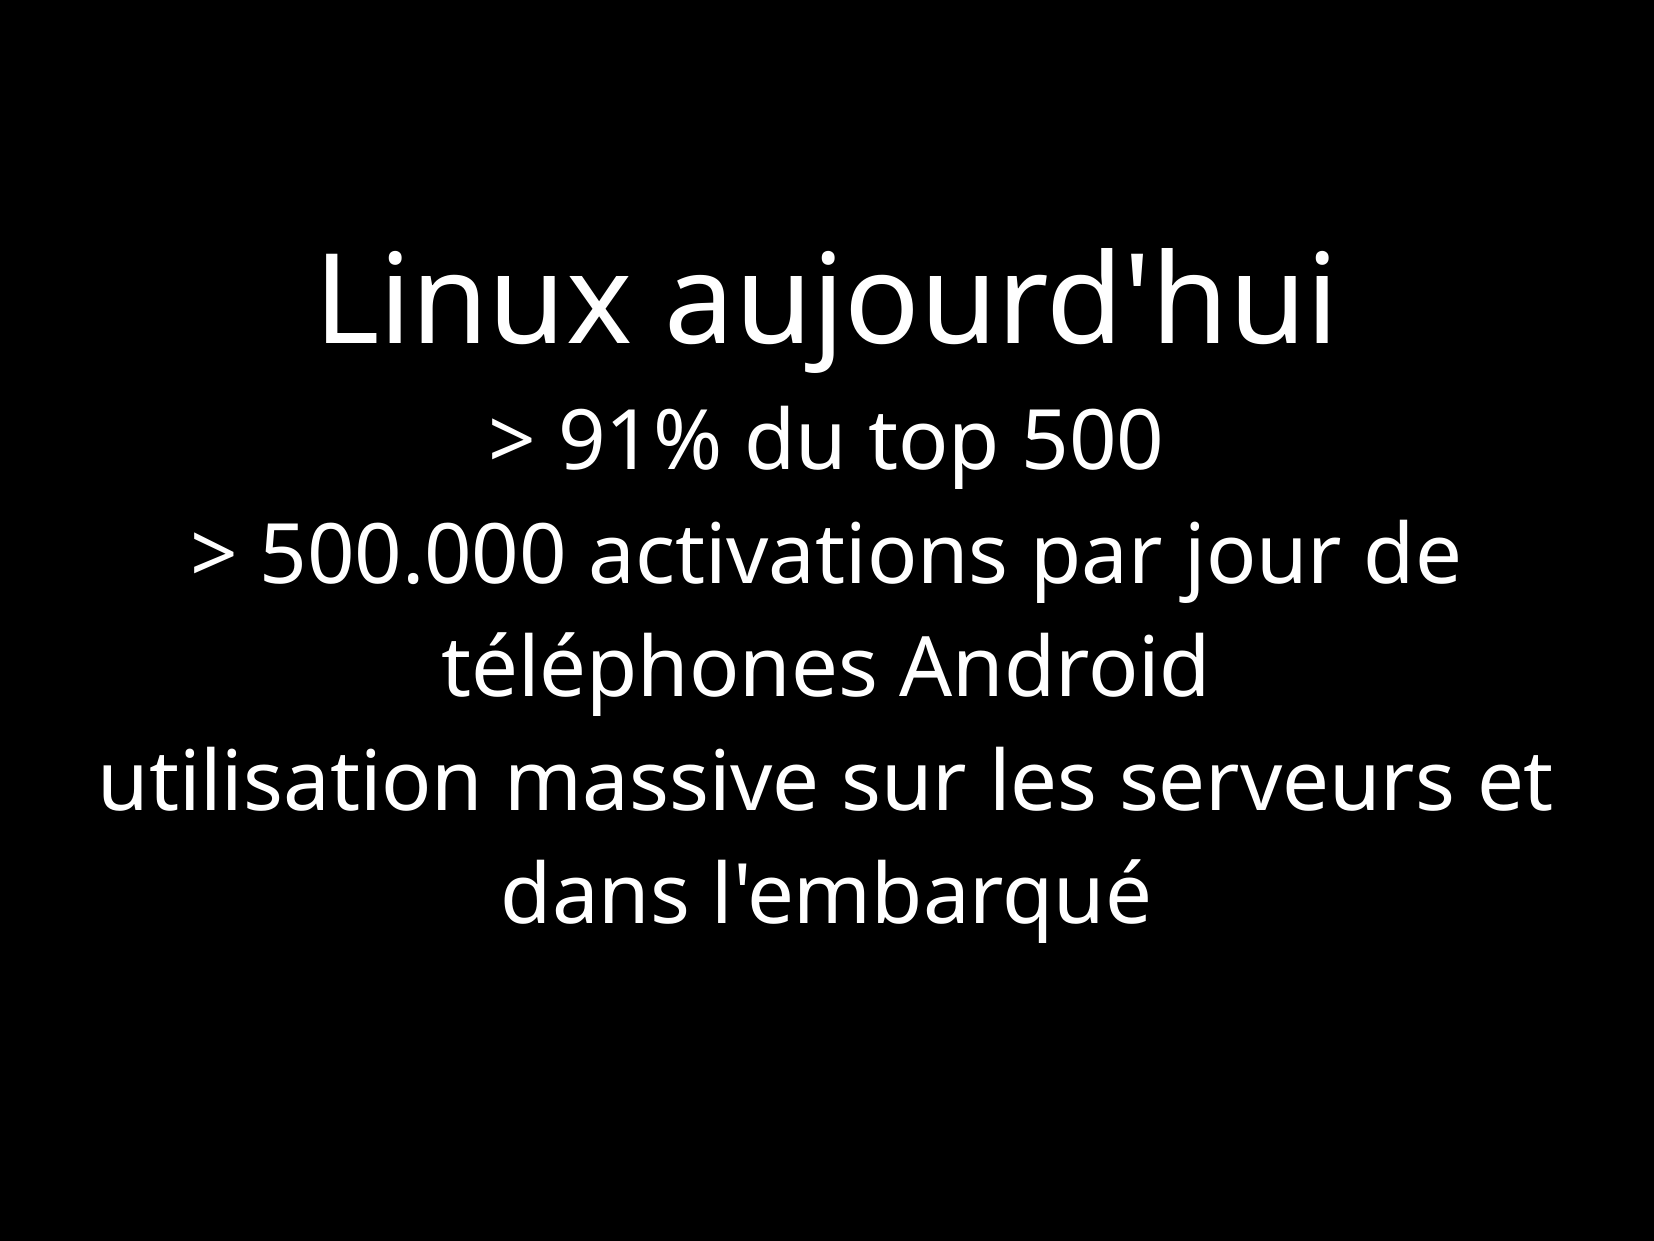

# Linux aujourd'hui
> 91% du top 500
> 500.000 activations par jour de téléphones Android
utilisation massive sur les serveurs et dans l'embarqué